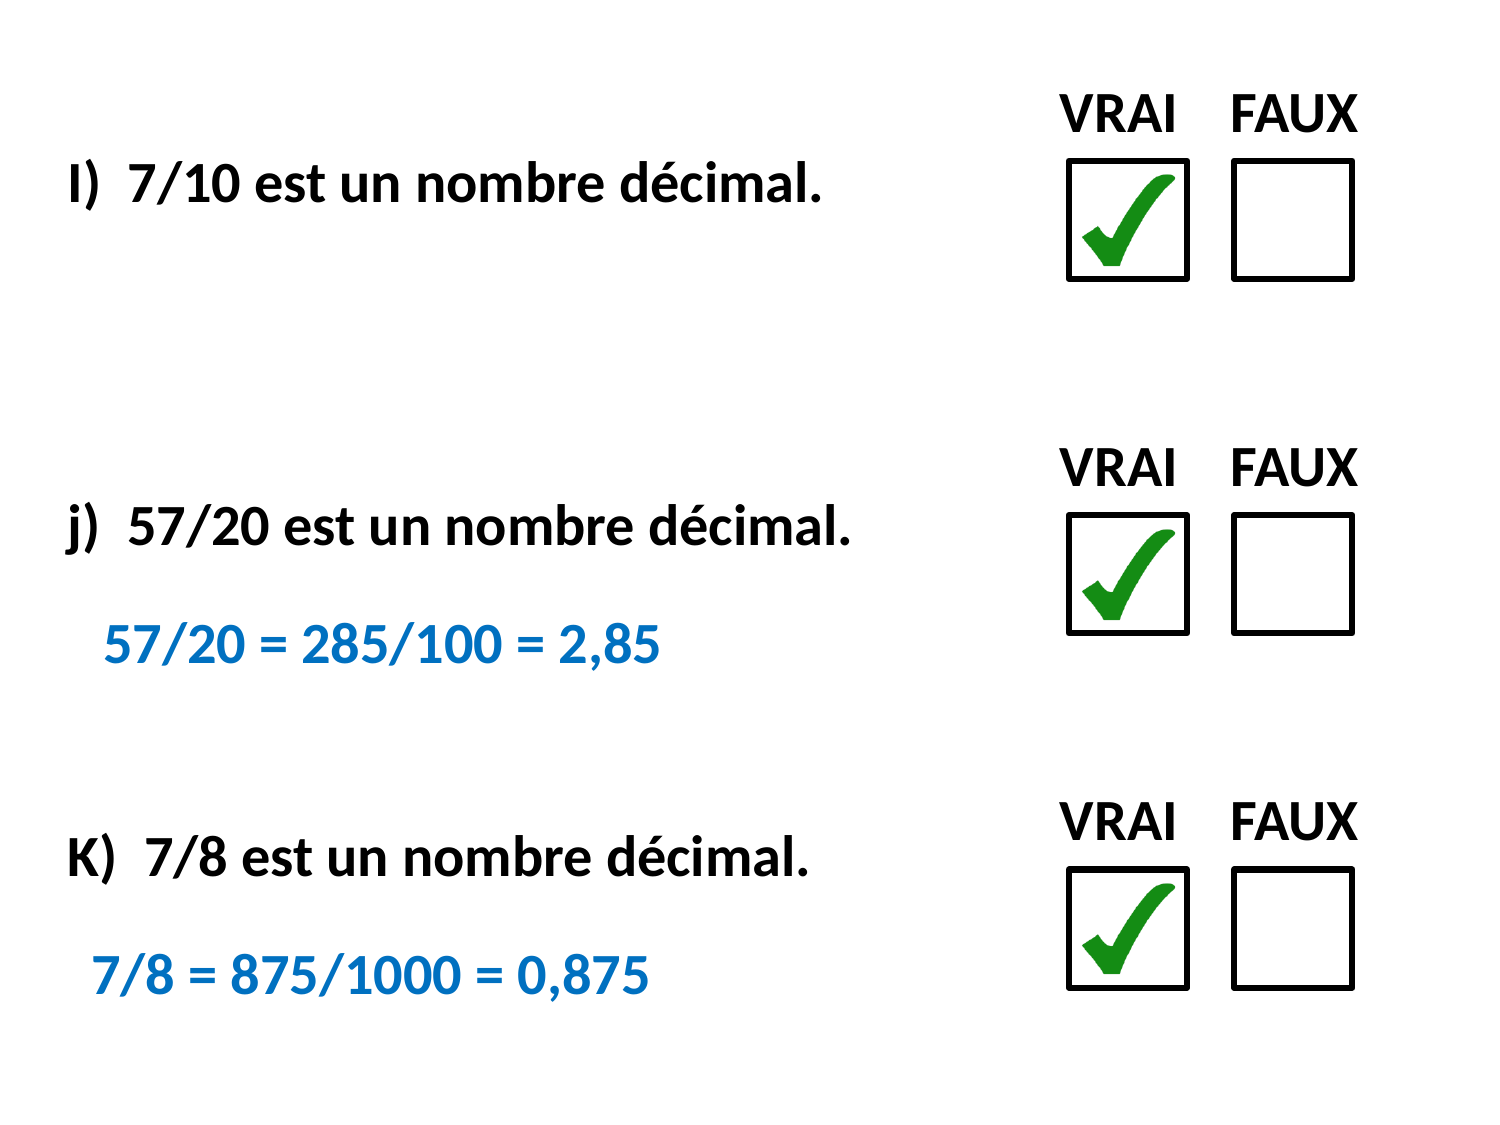

VRAI FAUX
I) 7/10 est un nombre décimal.
VRAI FAUX
j) 57/20 est un nombre décimal.
57/20 = 285/100 = 2,85
VRAI FAUX
K) 7/8 est un nombre décimal.
7/8 = 875/1000 = 0,875